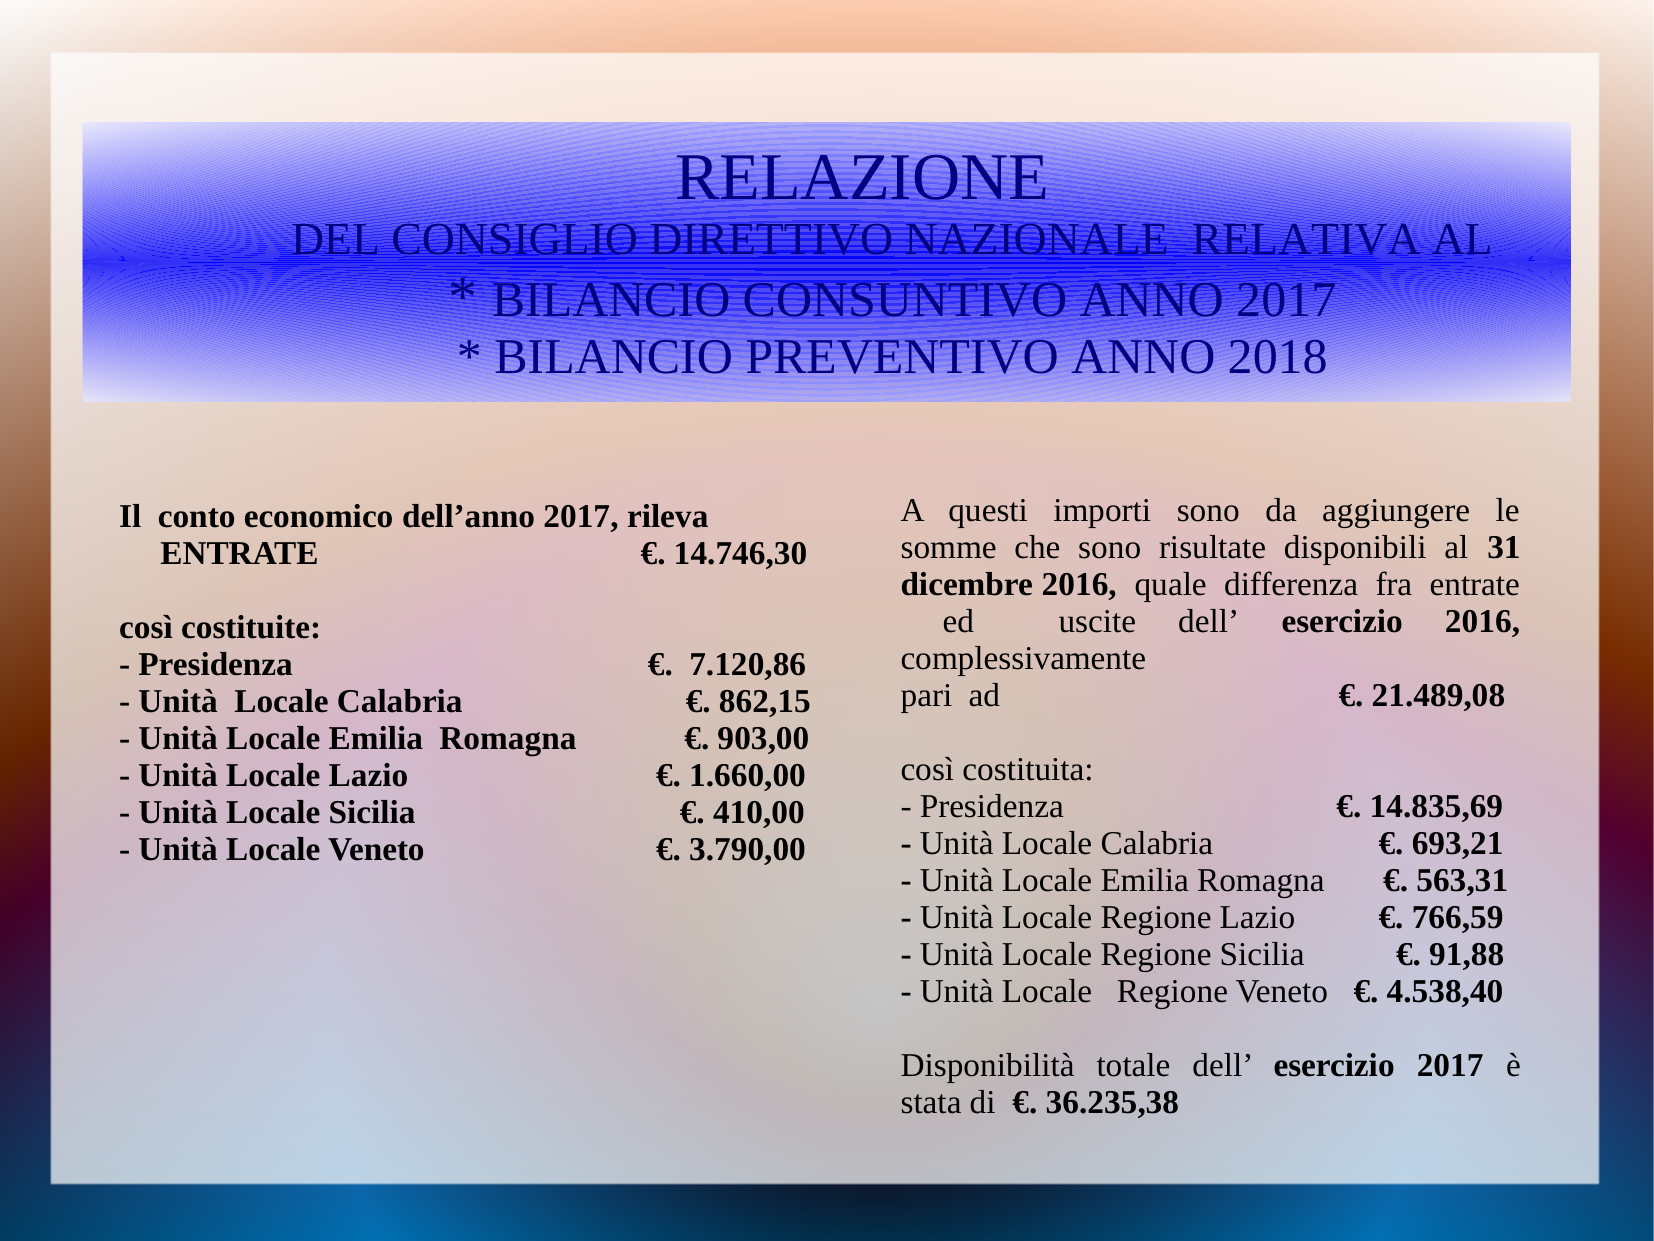

# RELAZIONE DEL CONSIGLIO DIRETTIVO NAZIONALE RELATIVA AL * BILANCIO CONSUNTIVO ANNO 2017 * BILANCIO PREVENTIVO ANNO 2018
A questi importi sono da aggiungere le somme che sono risultate disponibili al 31 dicembre 2016, quale differenza fra entrate ed uscite dell’ esercizio 2016, complessivamente
pari ad €. 21.489,08
così costituita:
- Presidenza €. 14.835,69
- Unità Locale Calabria €. 693,21
- Unità Locale Emilia Romagna €. 563,31
- Unità Locale Regione Lazio €. 766,59
- Unità Locale Regione Sicilia €. 91,88
- Unità Locale Regione Veneto €. 4.538,40
Disponibilità totale dell’ esercizio 2017 è stata di €. 36.235,38
Il conto economico dell’anno 2017, rileva
 ENTRATE €. 14.746,30
così costituite:
- Presidenza €. 7.120,86
- Unità Locale Calabria €. 862,15
- Unità Locale Emilia Romagna €. 903,00
- Unità Locale Lazio €. 1.660,00
- Unità Locale Sicilia €. 410,00
- Unità Locale Veneto €. 3.790,00